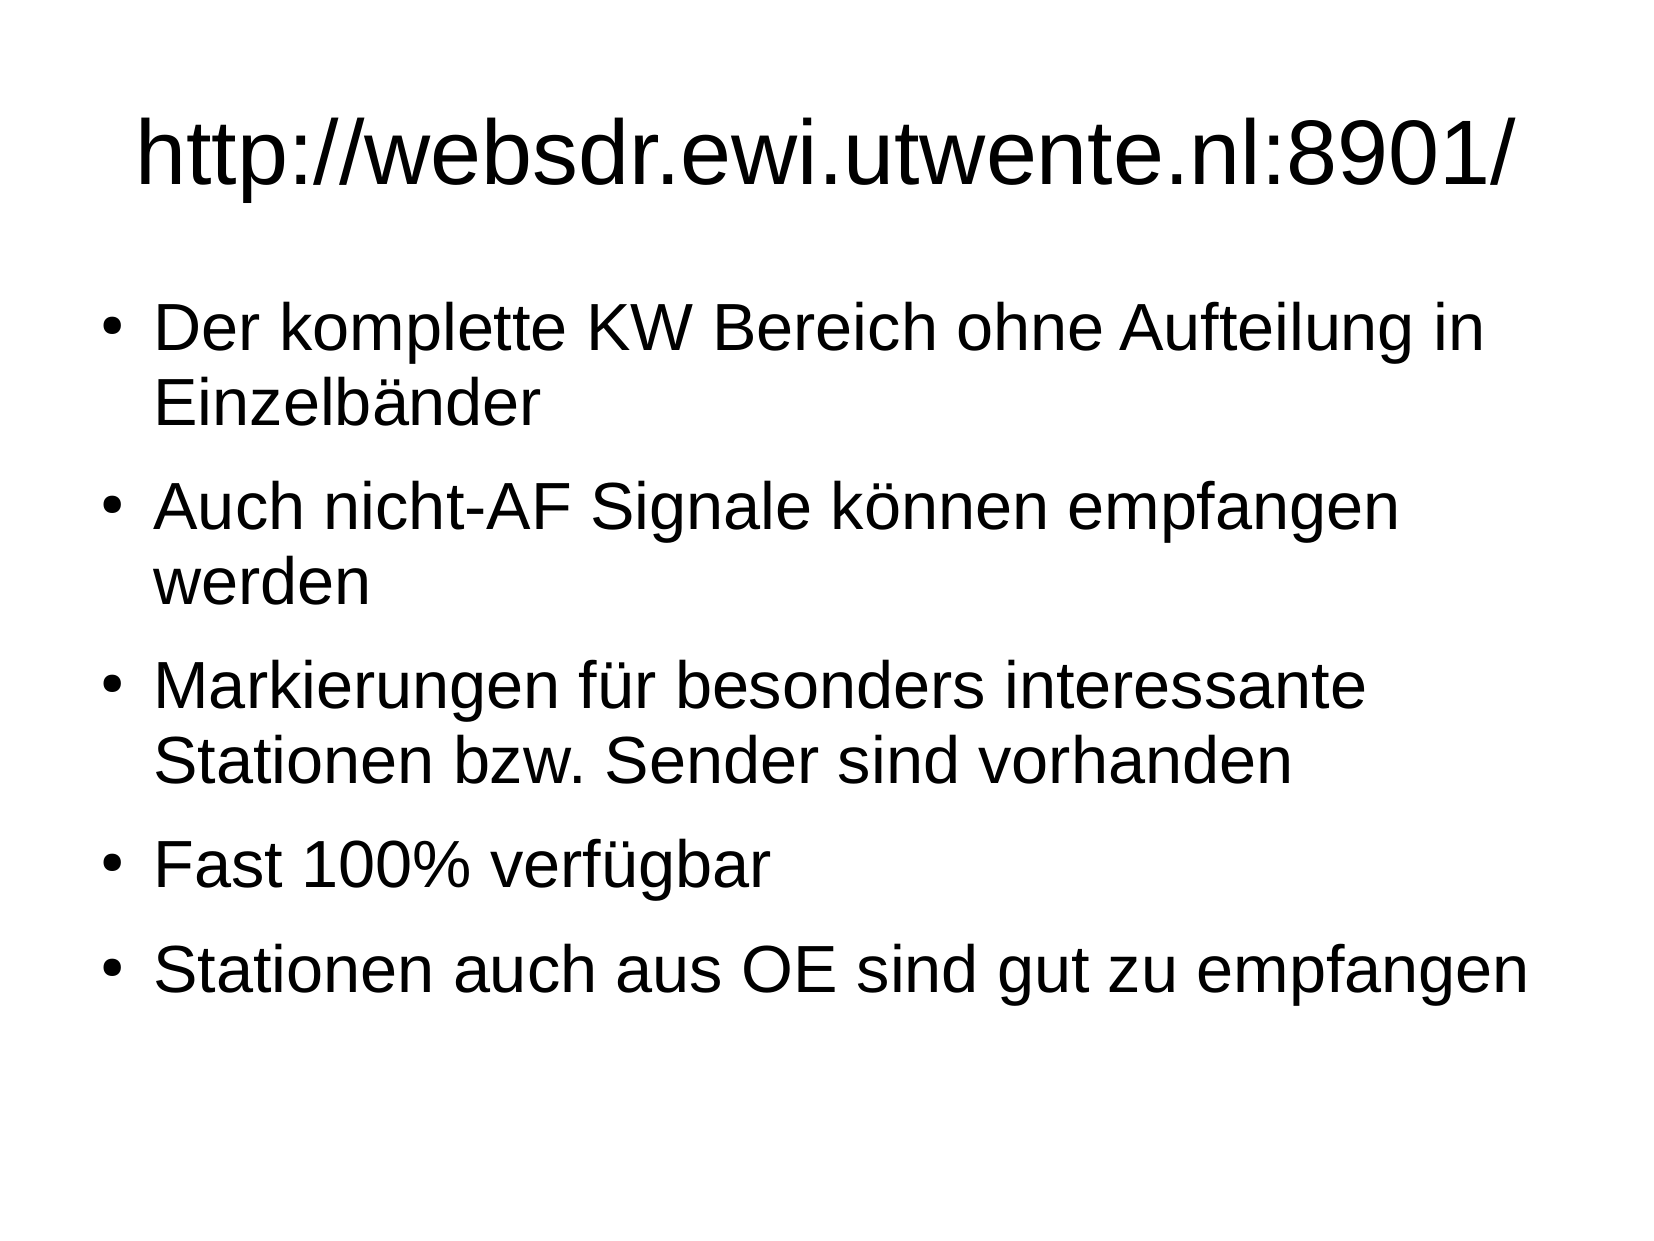

# http://websdr.ewi.utwente.nl:8901/
Der komplette KW Bereich ohne Aufteilung in Einzelbänder
Auch nicht-AF Signale können empfangen werden
Markierungen für besonders interessante Stationen bzw. Sender sind vorhanden
Fast 100% verfügbar
Stationen auch aus OE sind gut zu empfangen